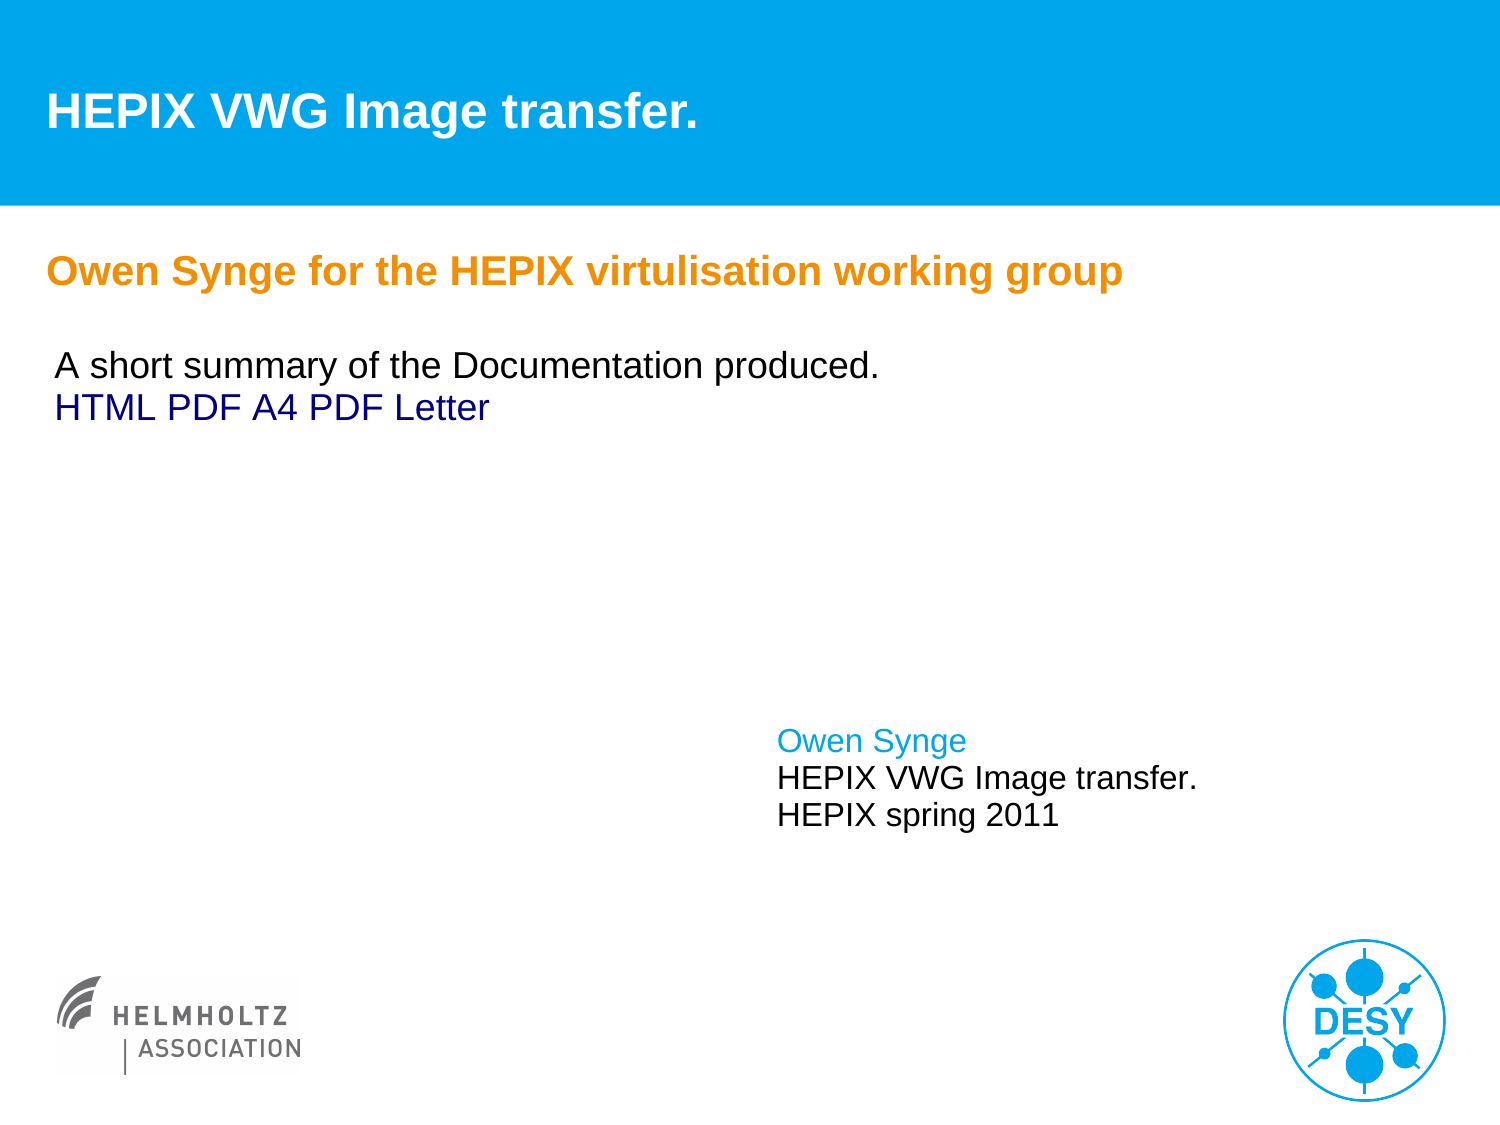

# HEPIX VWG Image transfer.
Owen Synge for the HEPIX virtulisation working group
A short summary of the Documentation produced.
HTML PDF A4 PDF Letter
Owen Synge
HEPIX VWG Image transfer.
HEPIX spring 2011